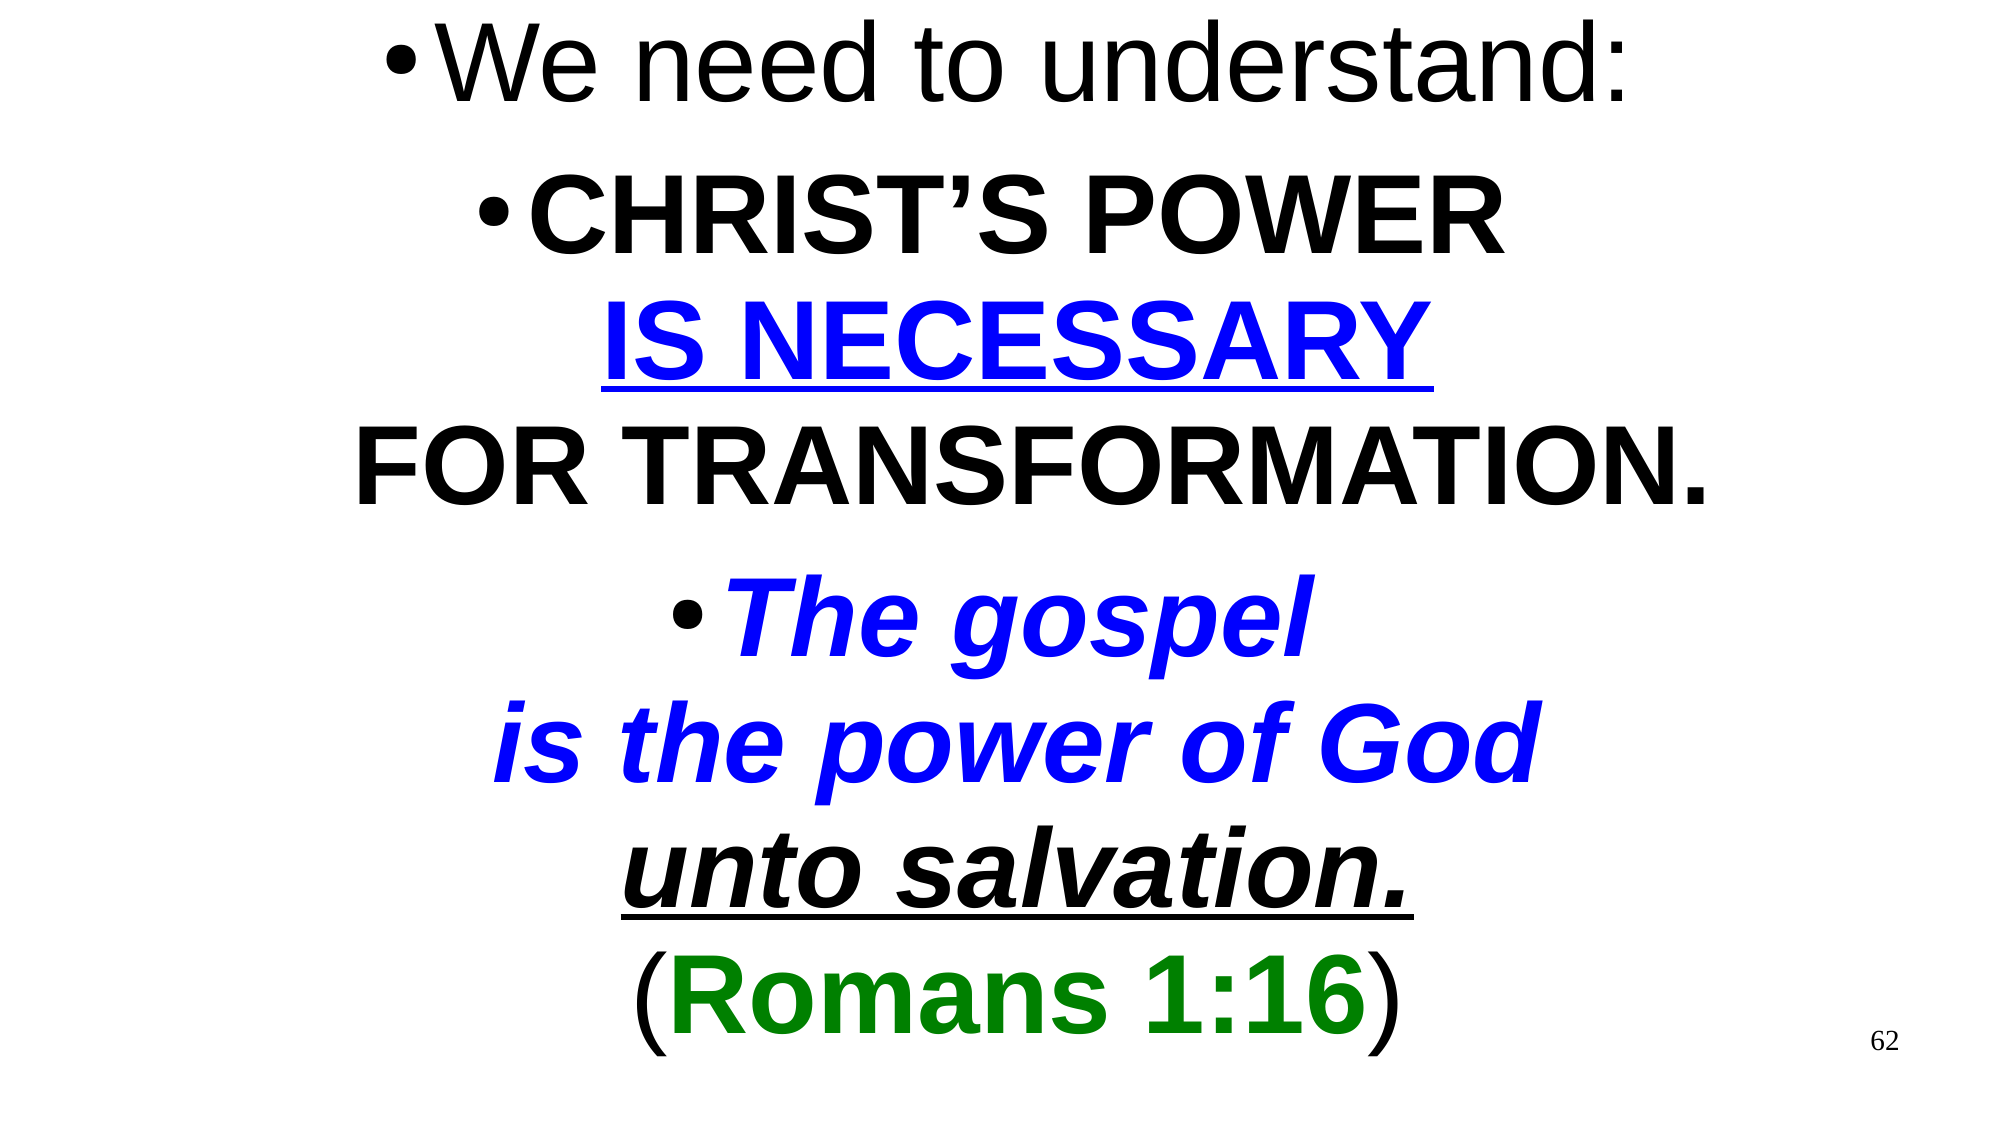

# We need to understand:
CHRIST’S POWER
IS NECESSARY
FOR TRANSFORMATION.
The gospel
is the power of God
unto salvation.
(Romans 1:16)
62